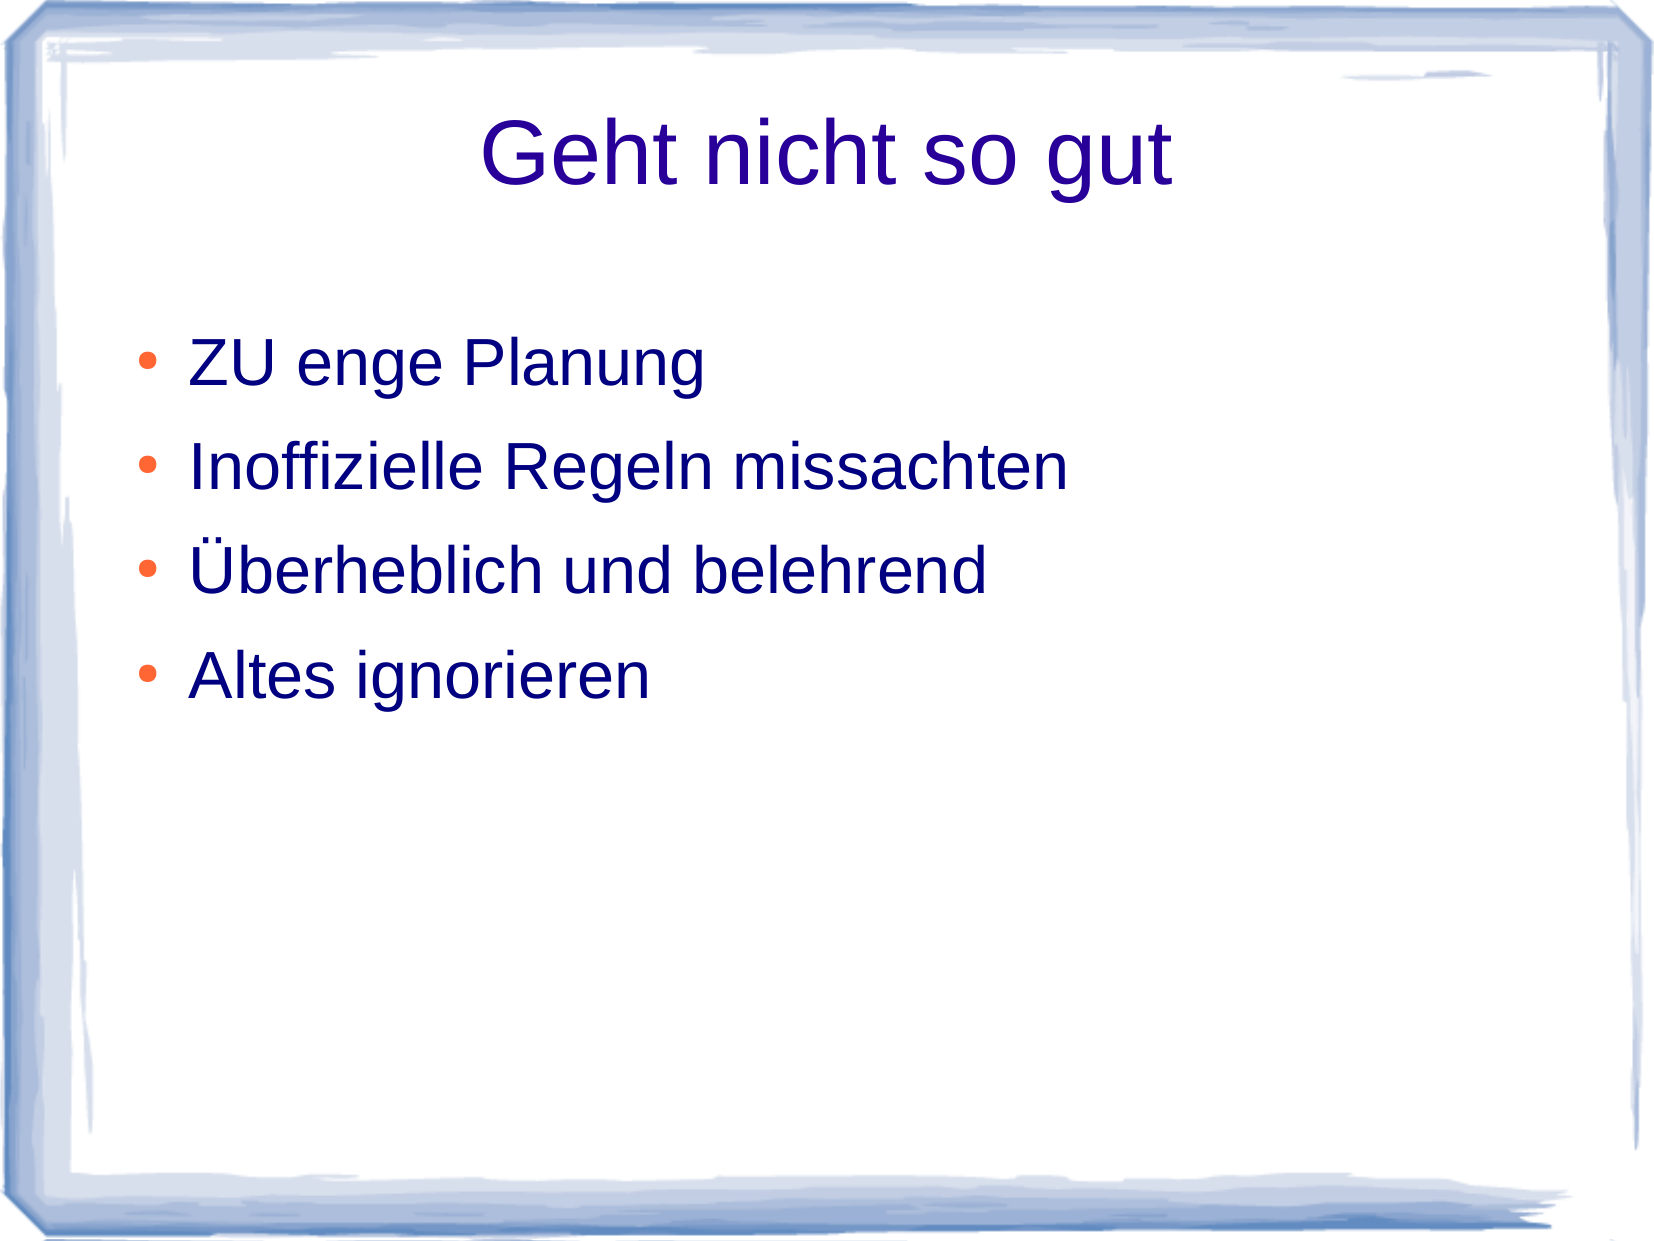

# Geht nicht so gut
ZU enge Planung
Inoffizielle Regeln missachten
Überheblich und belehrend
Altes ignorieren